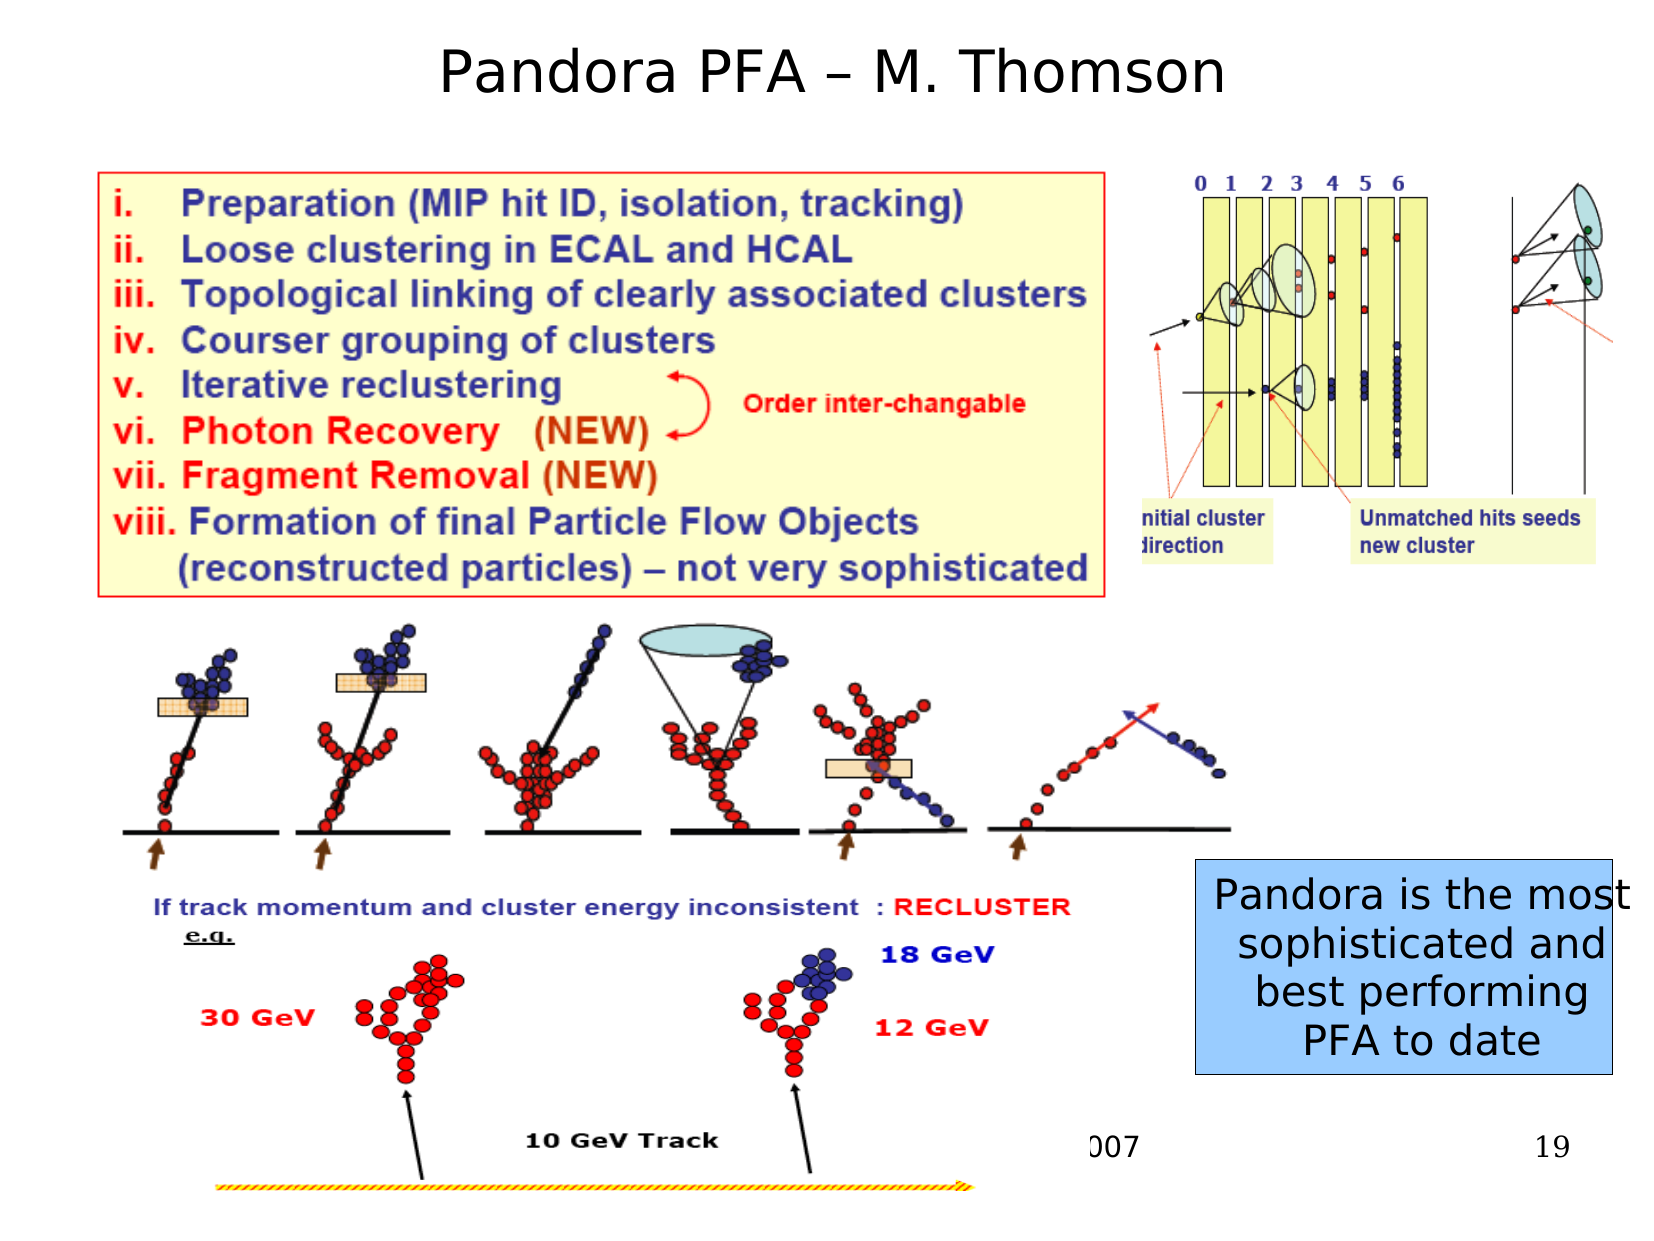

Pandora PFA – M. Thomson
Pandora is the most
sophisticated and
best performing
PFA to date
19